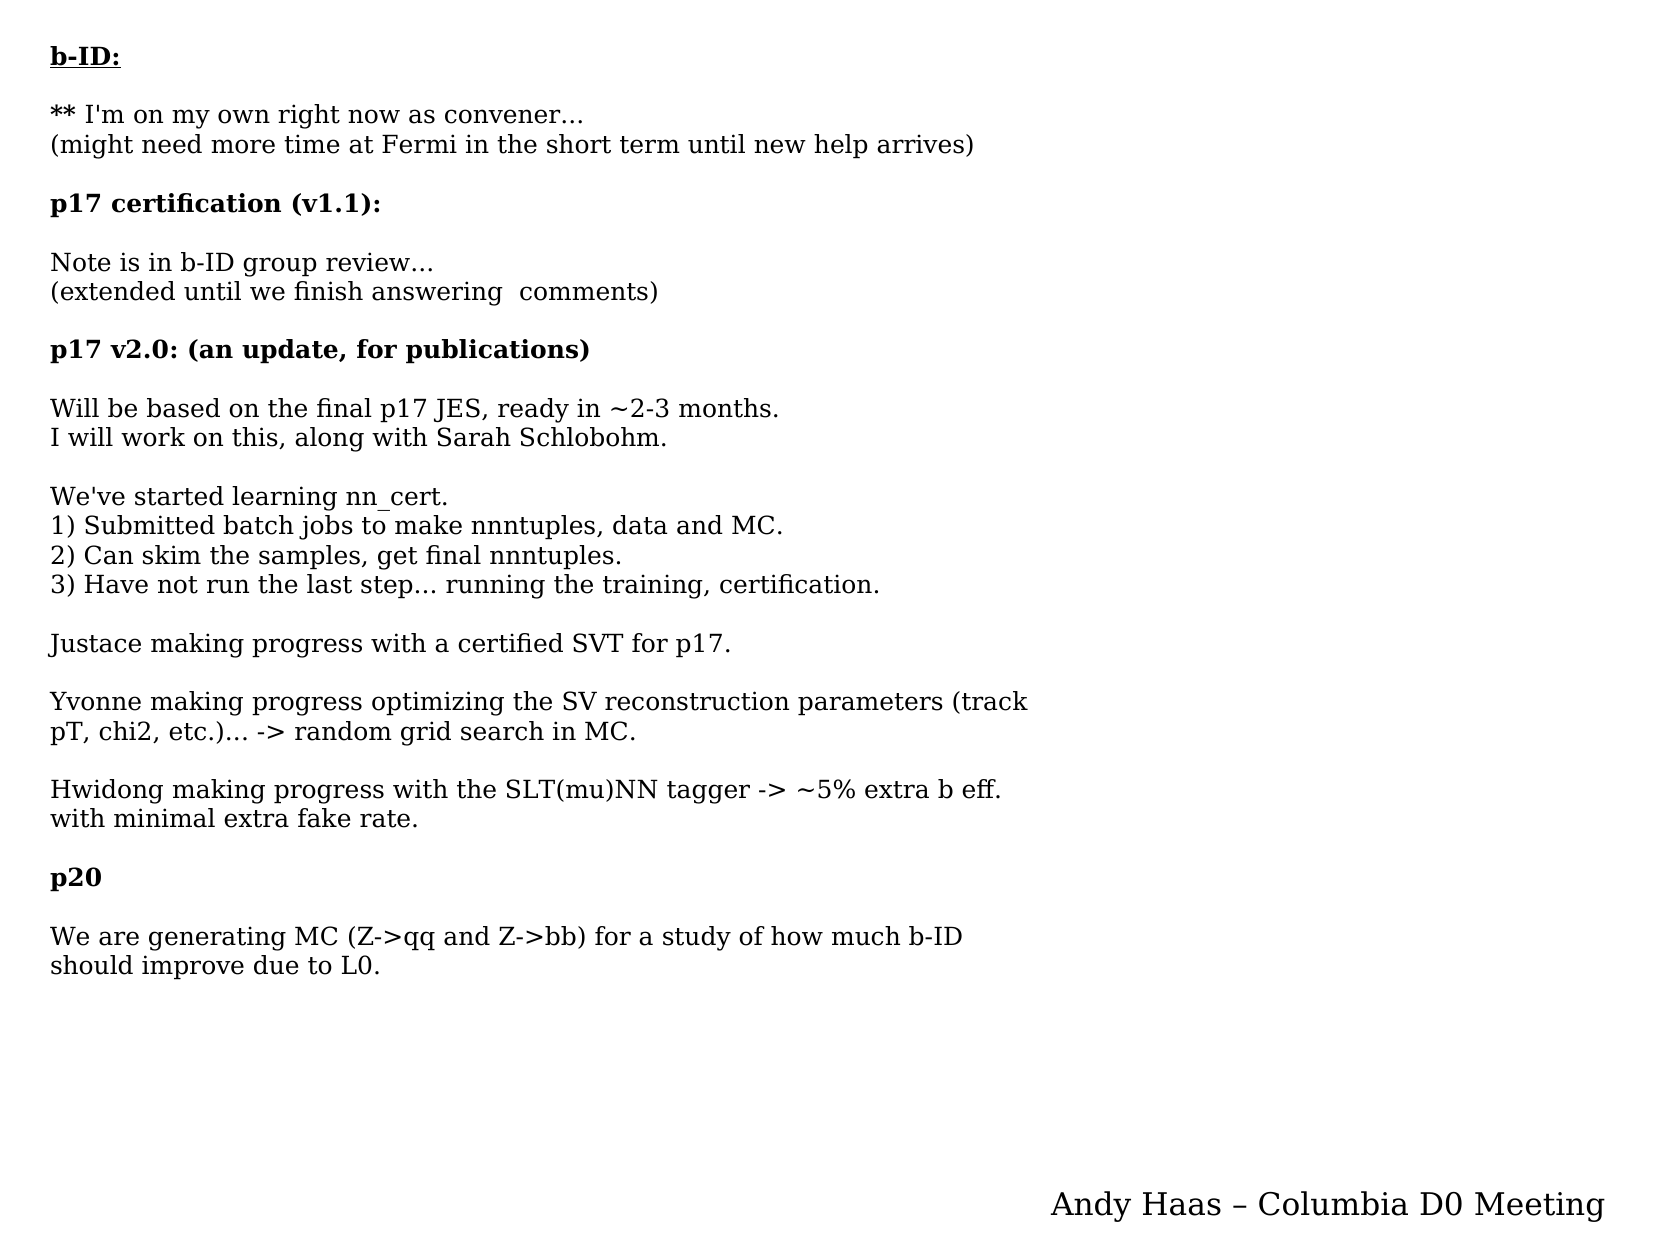

b-ID:
** I'm on my own right now as convener...
(might need more time at Fermi in the short term until new help arrives)
p17 certification (v1.1):
Note is in b-ID group review...
(extended until we finish answering comments)
p17 v2.0: (an update, for publications)
Will be based on the final p17 JES, ready in ~2-3 months.
I will work on this, along with Sarah Schlobohm.
We've started learning nn_cert.
1) Submitted batch jobs to make nnntuples, data and MC.
2) Can skim the samples, get final nnntuples.
3) Have not run the last step... running the training, certification.
Justace making progress with a certified SVT for p17.
Yvonne making progress optimizing the SV reconstruction parameters (track pT, chi2, etc.)... -> random grid search in MC.
Hwidong making progress with the SLT(mu)NN tagger -> ~5% extra b eff. with minimal extra fake rate.
p20
We are generating MC (Z->qq and Z->bb) for a study of how much b-ID should improve due to L0.